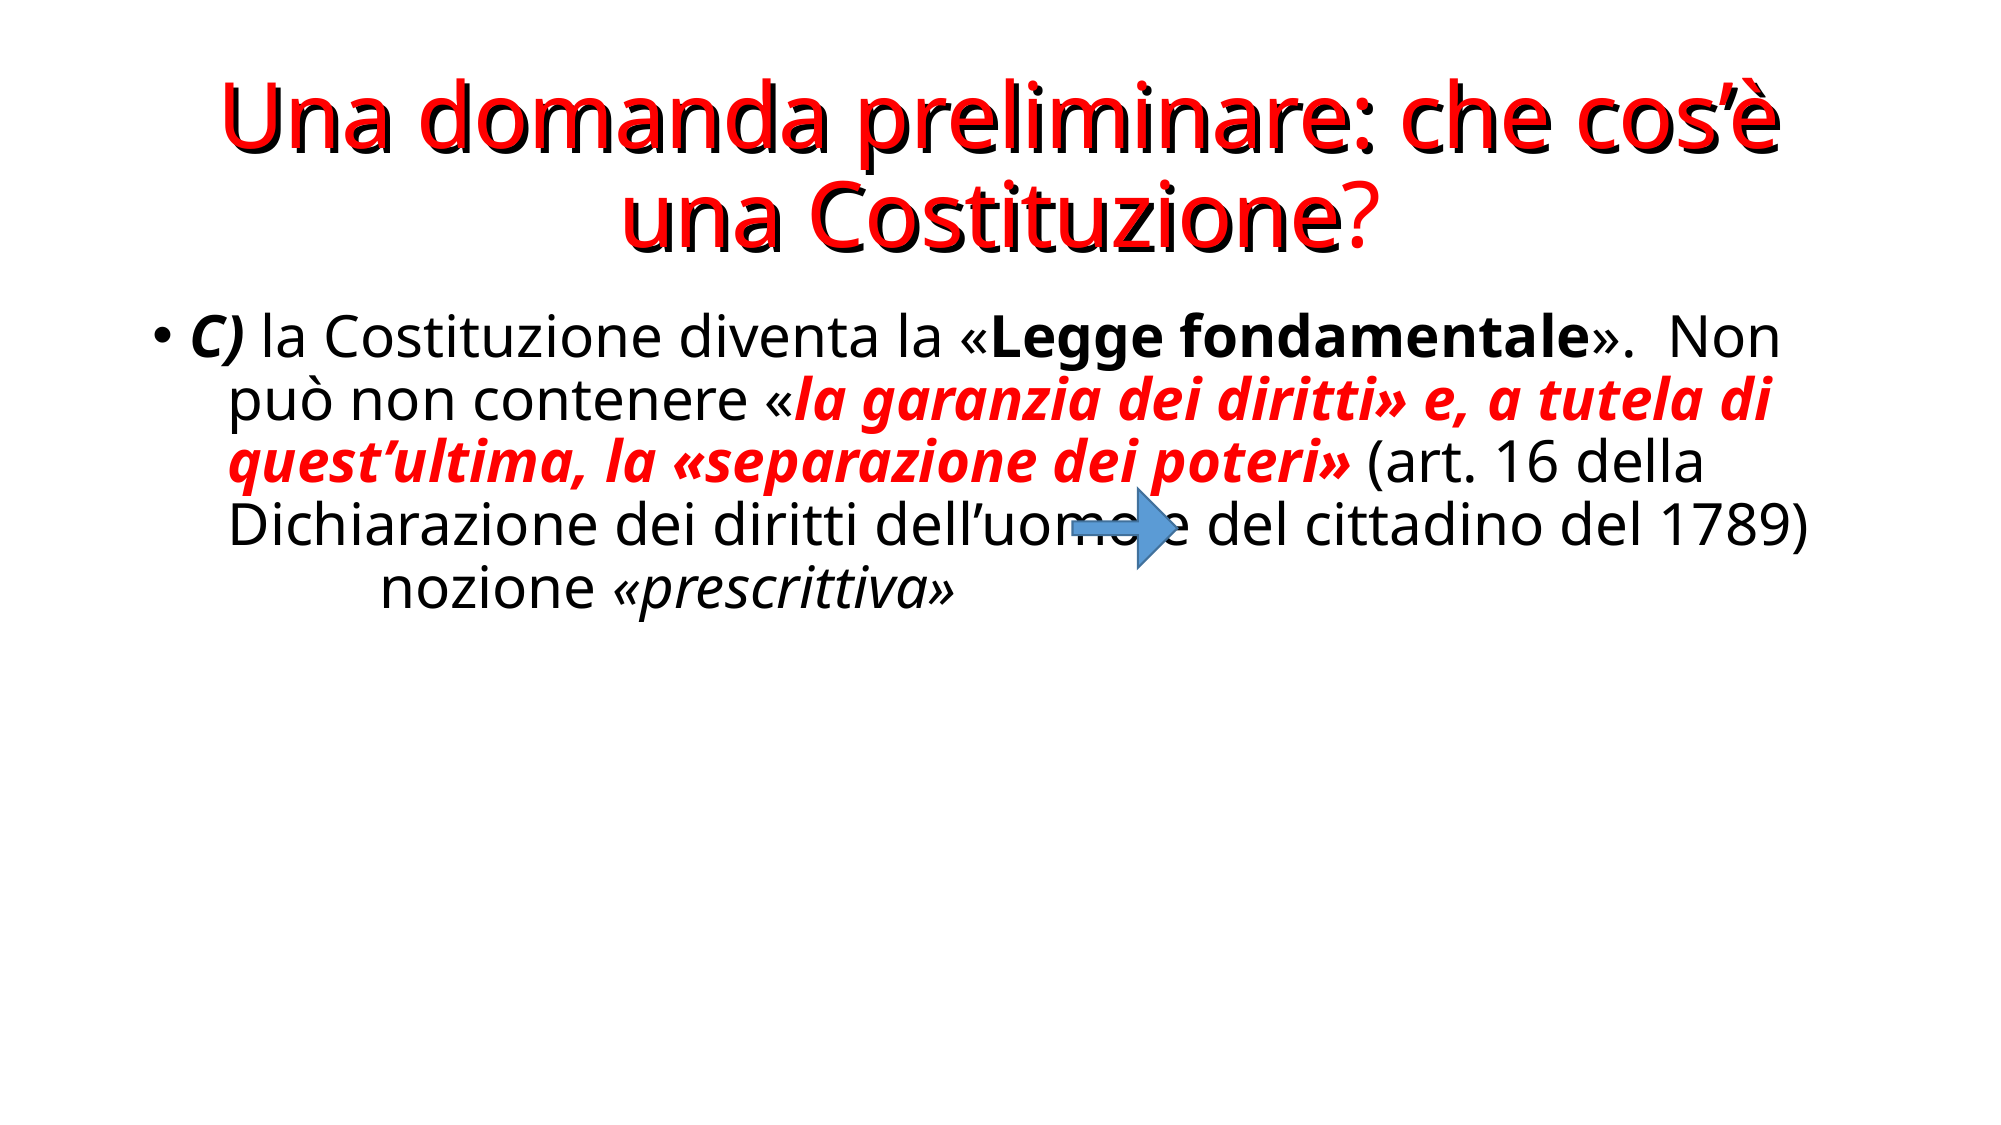

# Una domanda preliminare: che cos’è una Costituzione?
C) la Costituzione diventa la «Legge fondamentale». Non può non contenere «la garanzia dei diritti» e, a tutela di quest’ultima, la «separazione dei poteri» (art. 16 della Dichiarazione dei diritti dell’uomo e del cittadino del 1789) nozione «prescrittiva»